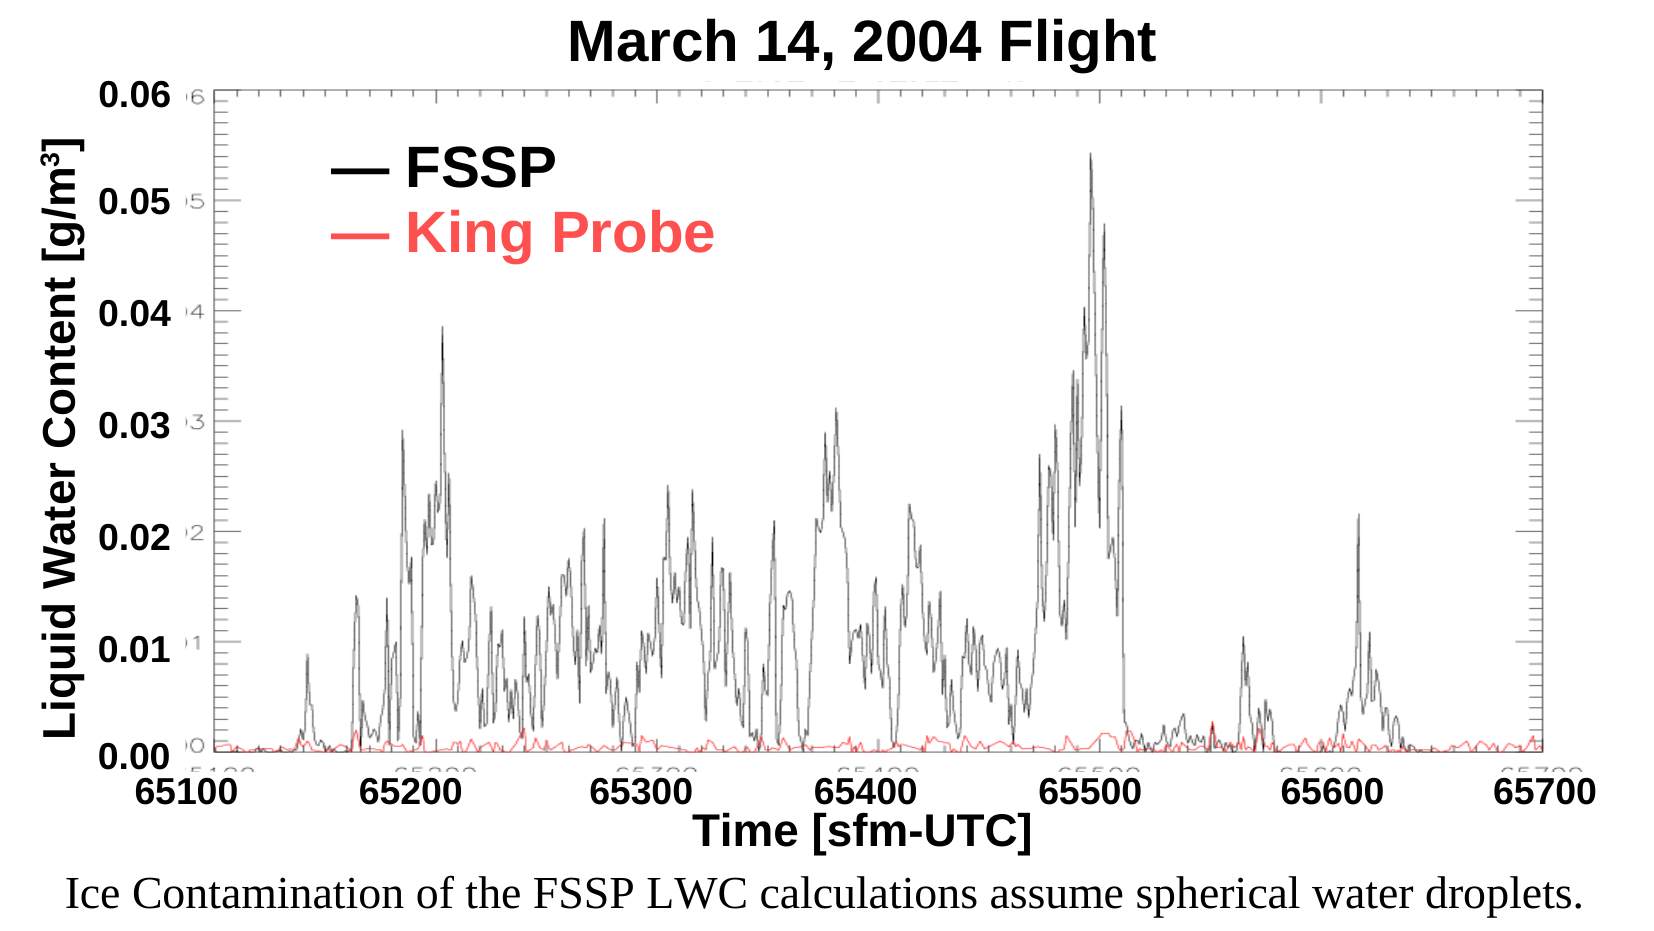

March 14, 2004 Flight
0.06
— FSSP
— King Probe
0.05
0.04
Liquid Water Content [g/m3]
0.03
0.02
0.01
0.00
65100
65100
65200
65300
65400
65500
65600
65700
Time [sfm-UTC]
Ice Contamination of the FSSP LWC calculations assume spherical water droplets.